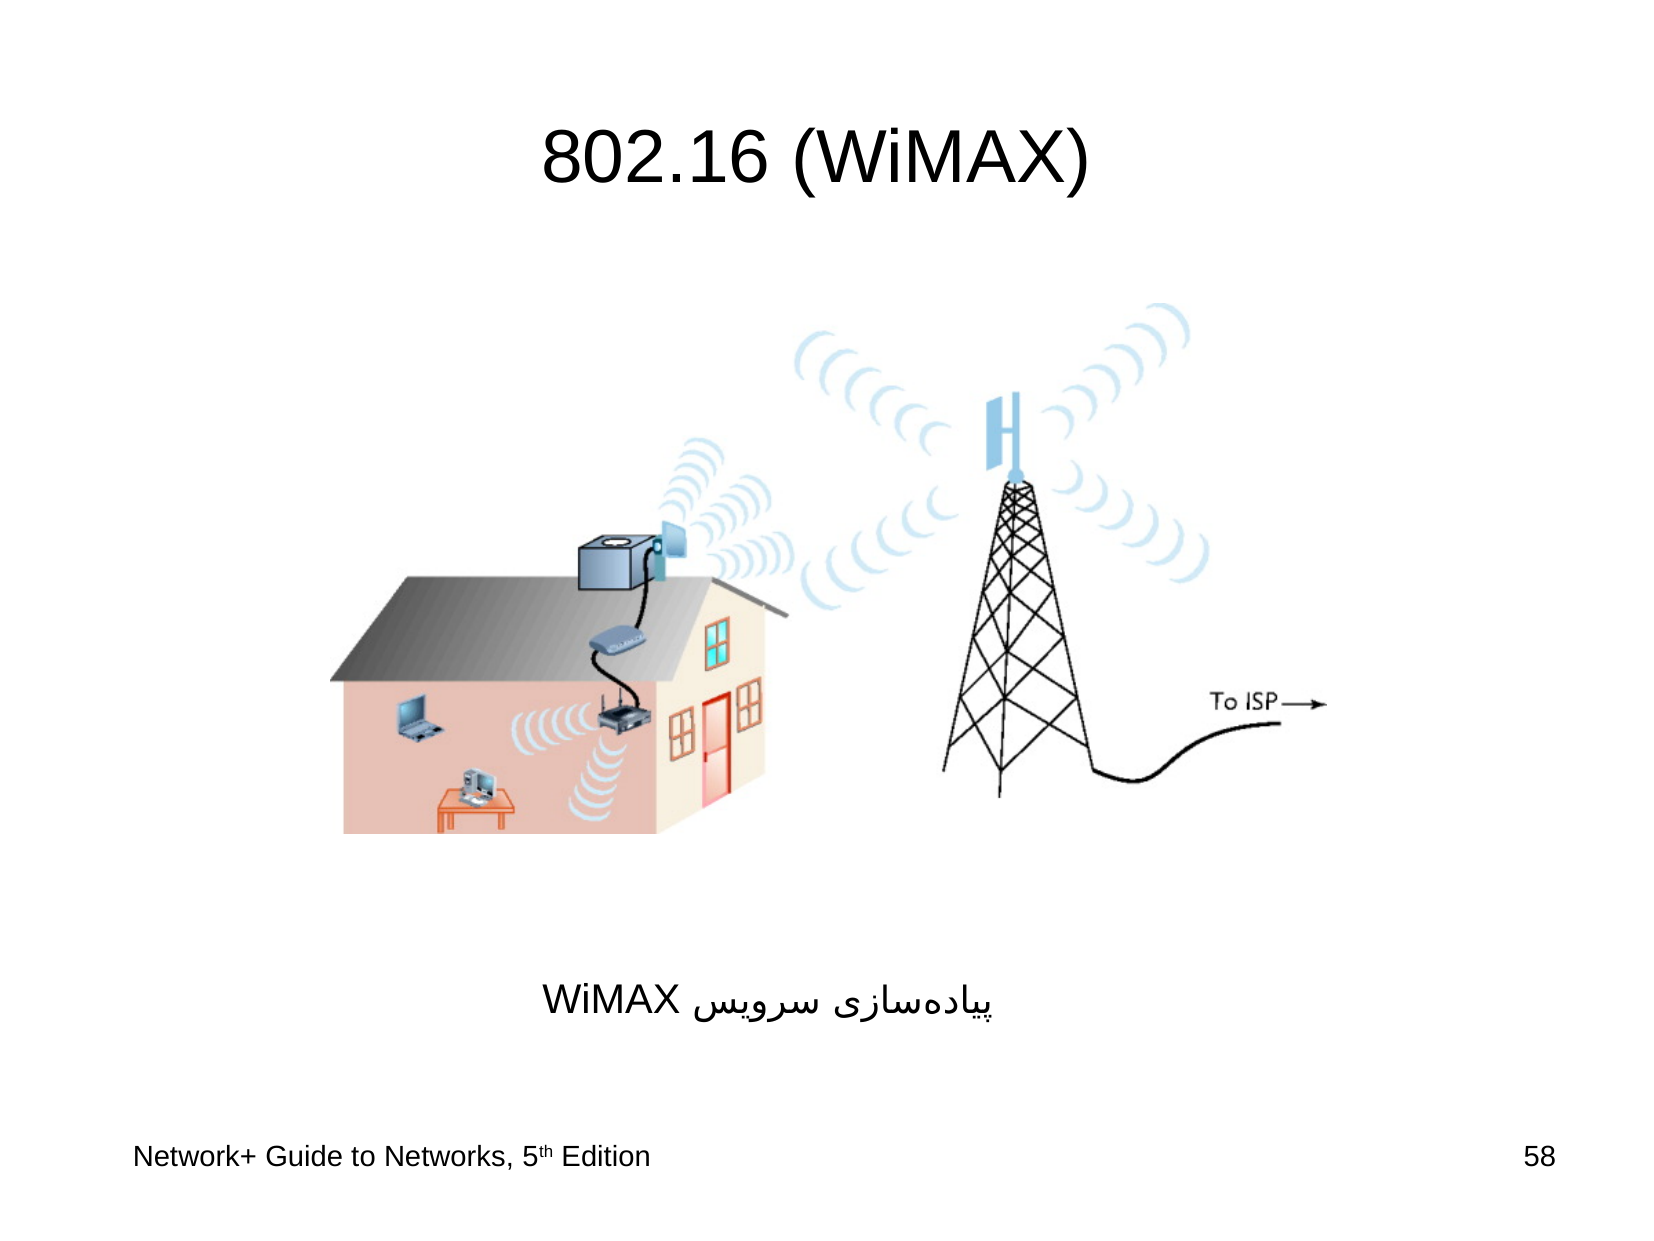

# 802.16 (WiMAX)
 WiMAX پیاده‌سازی سرویس
Network+ Guide to Networks, 5th Edition